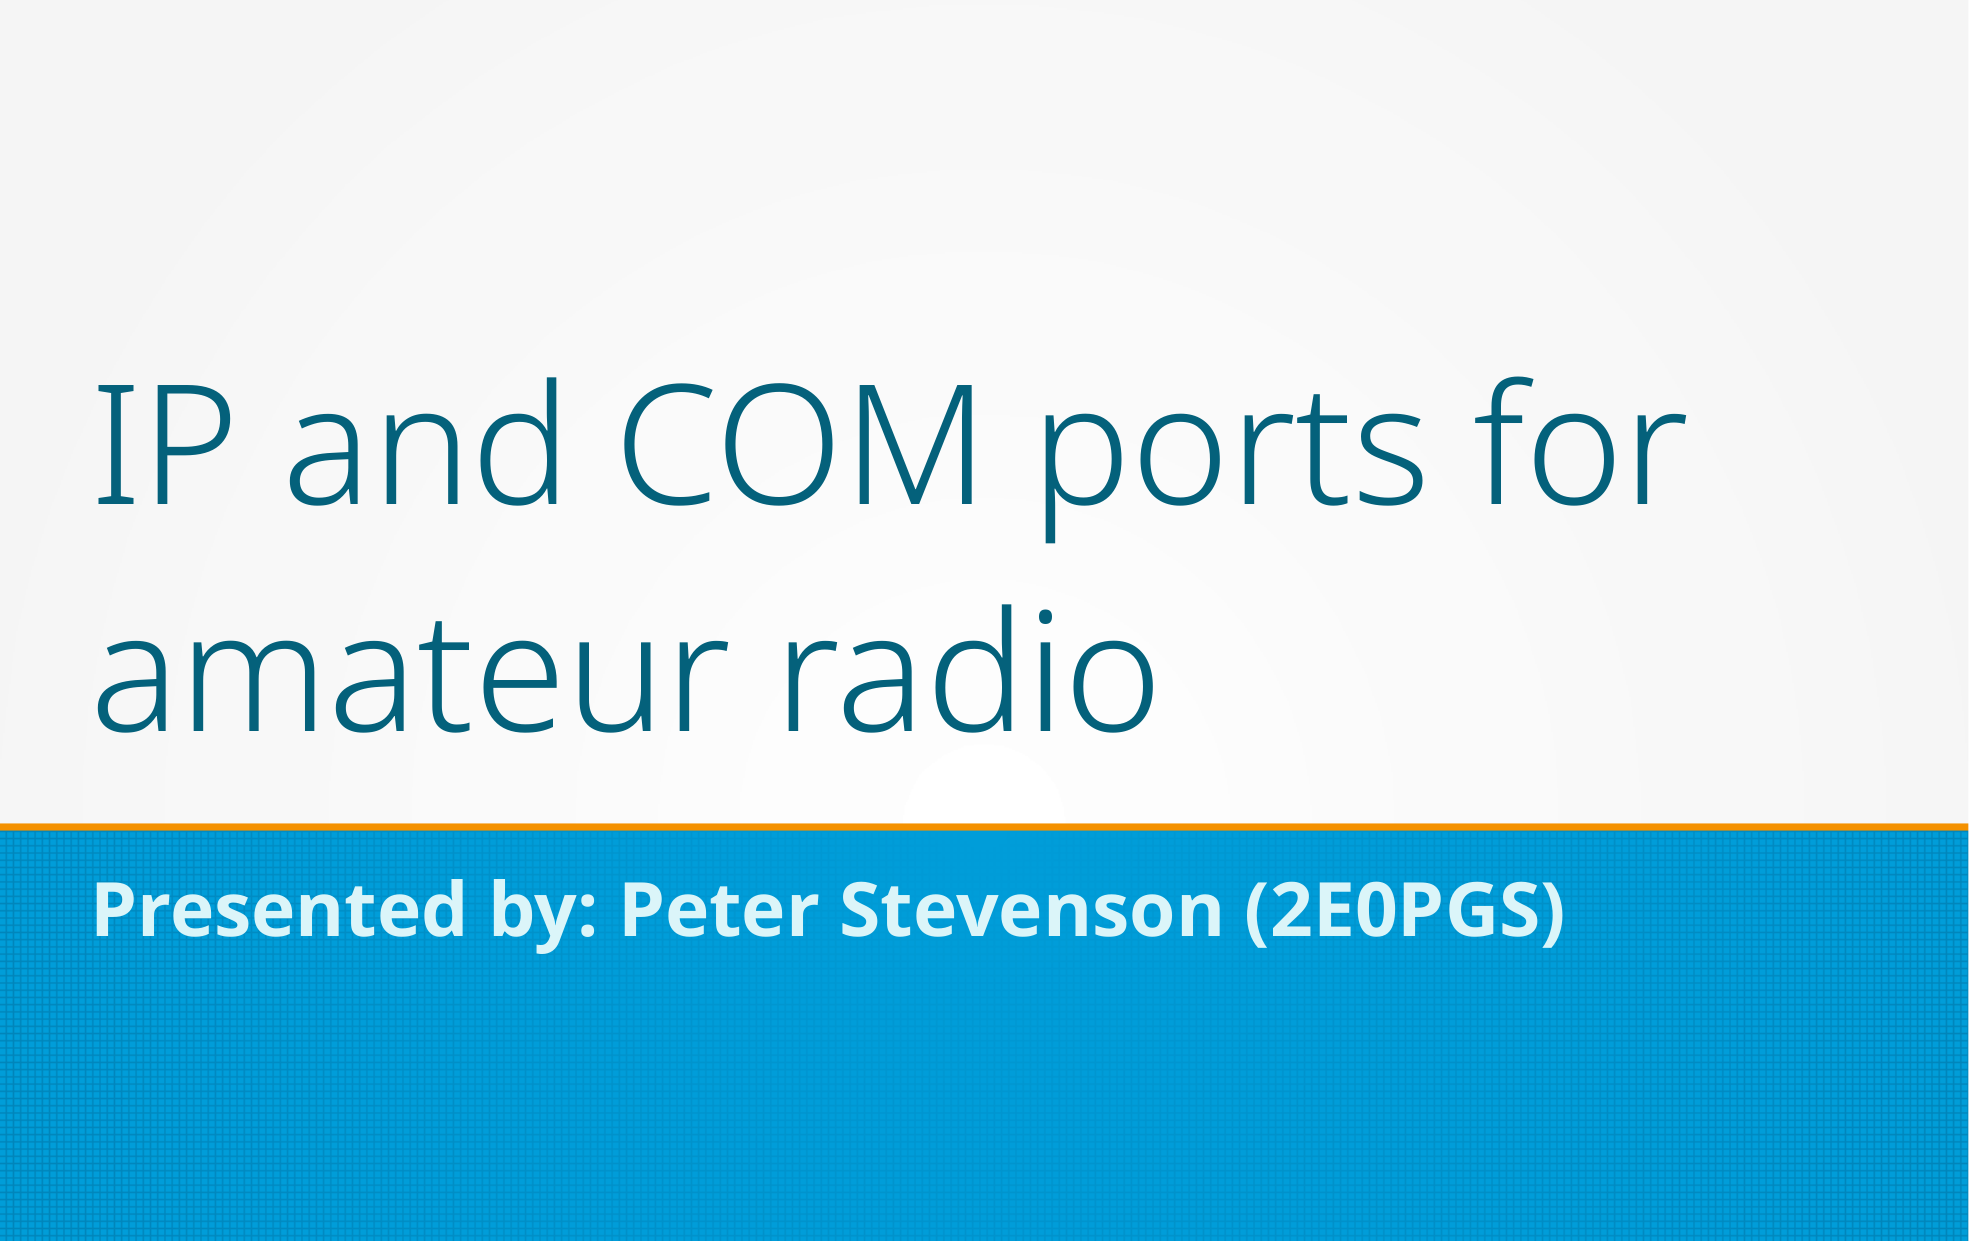

# IP and COM ports for amateur radio
Presented by: Peter Stevenson (2E0PGS)